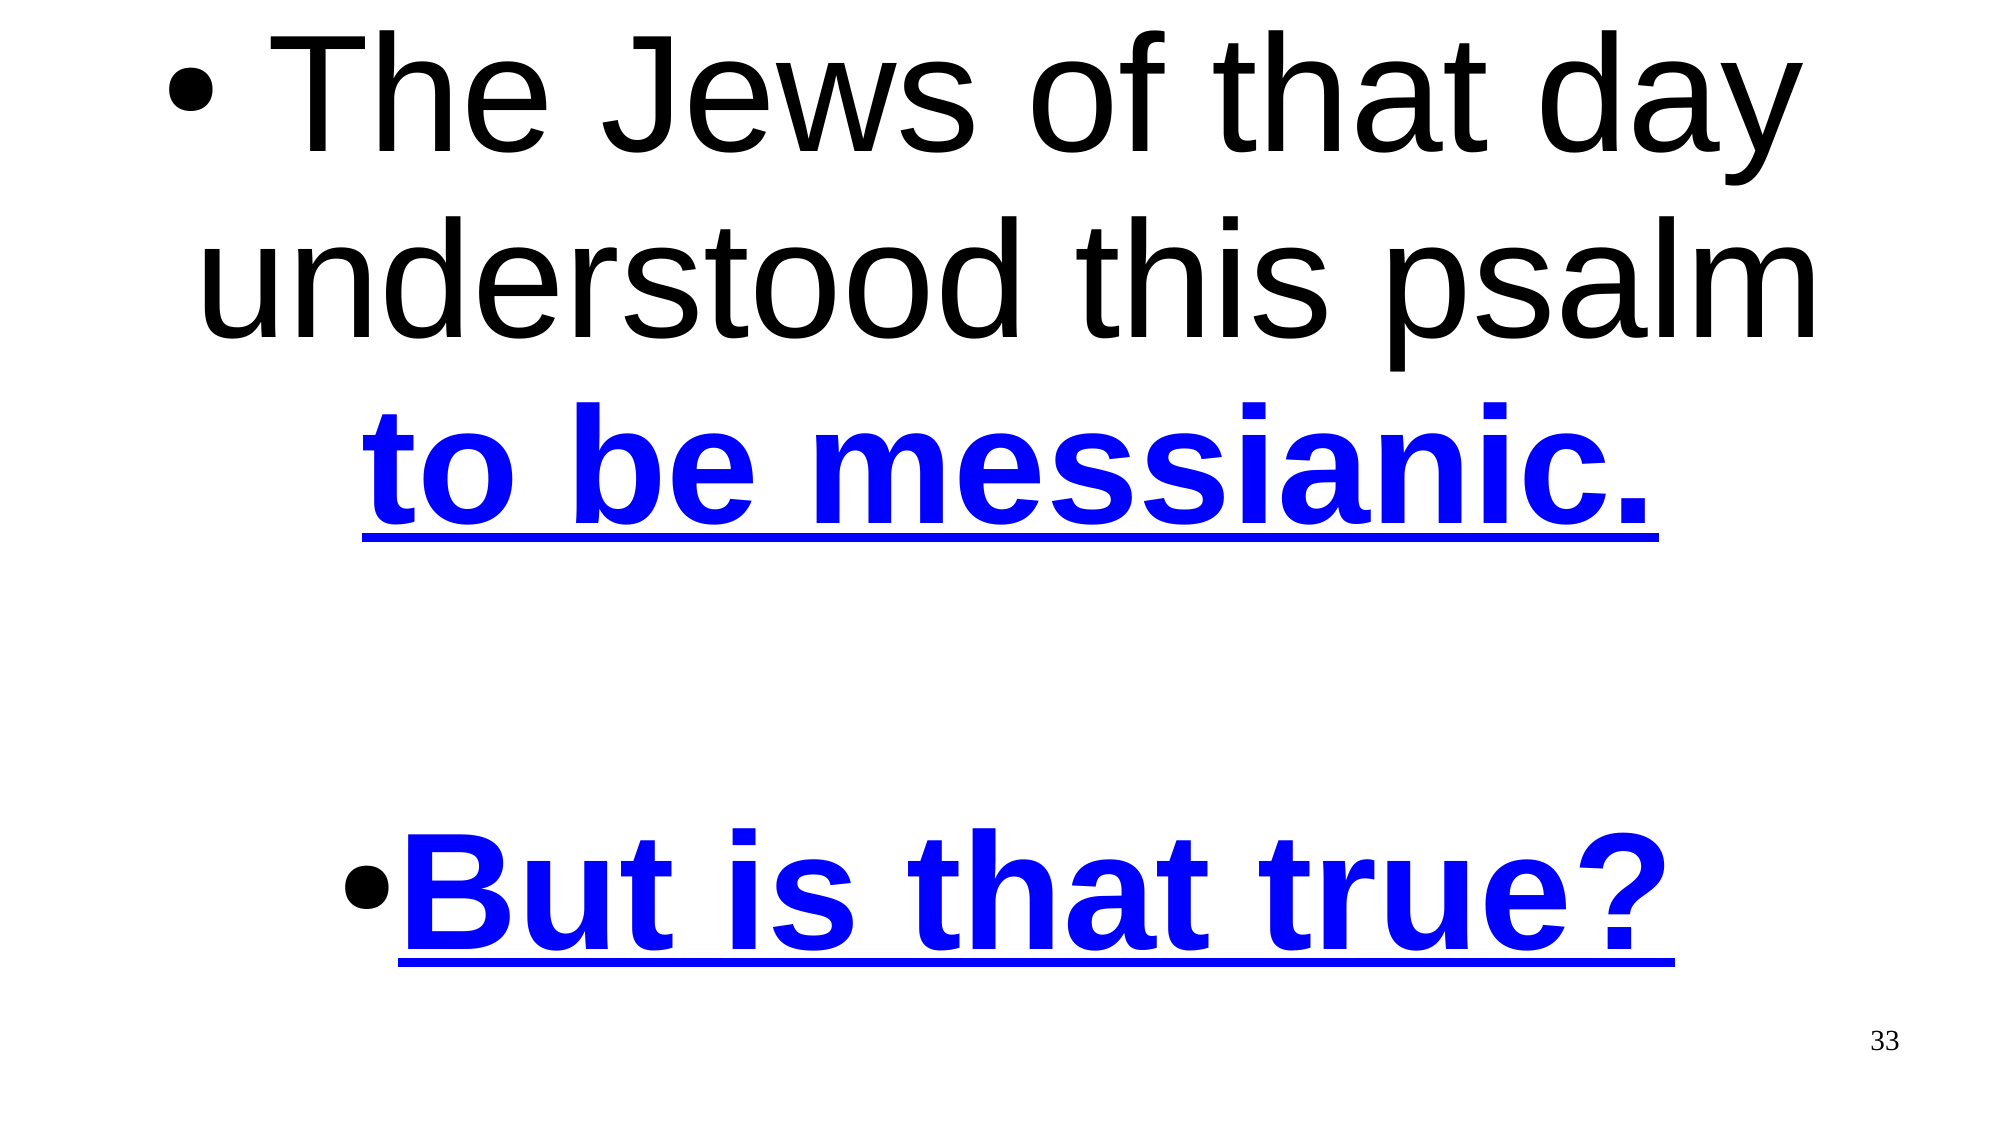

# The Jews of that day understood this psalm to be messianic.
But is that true?
33